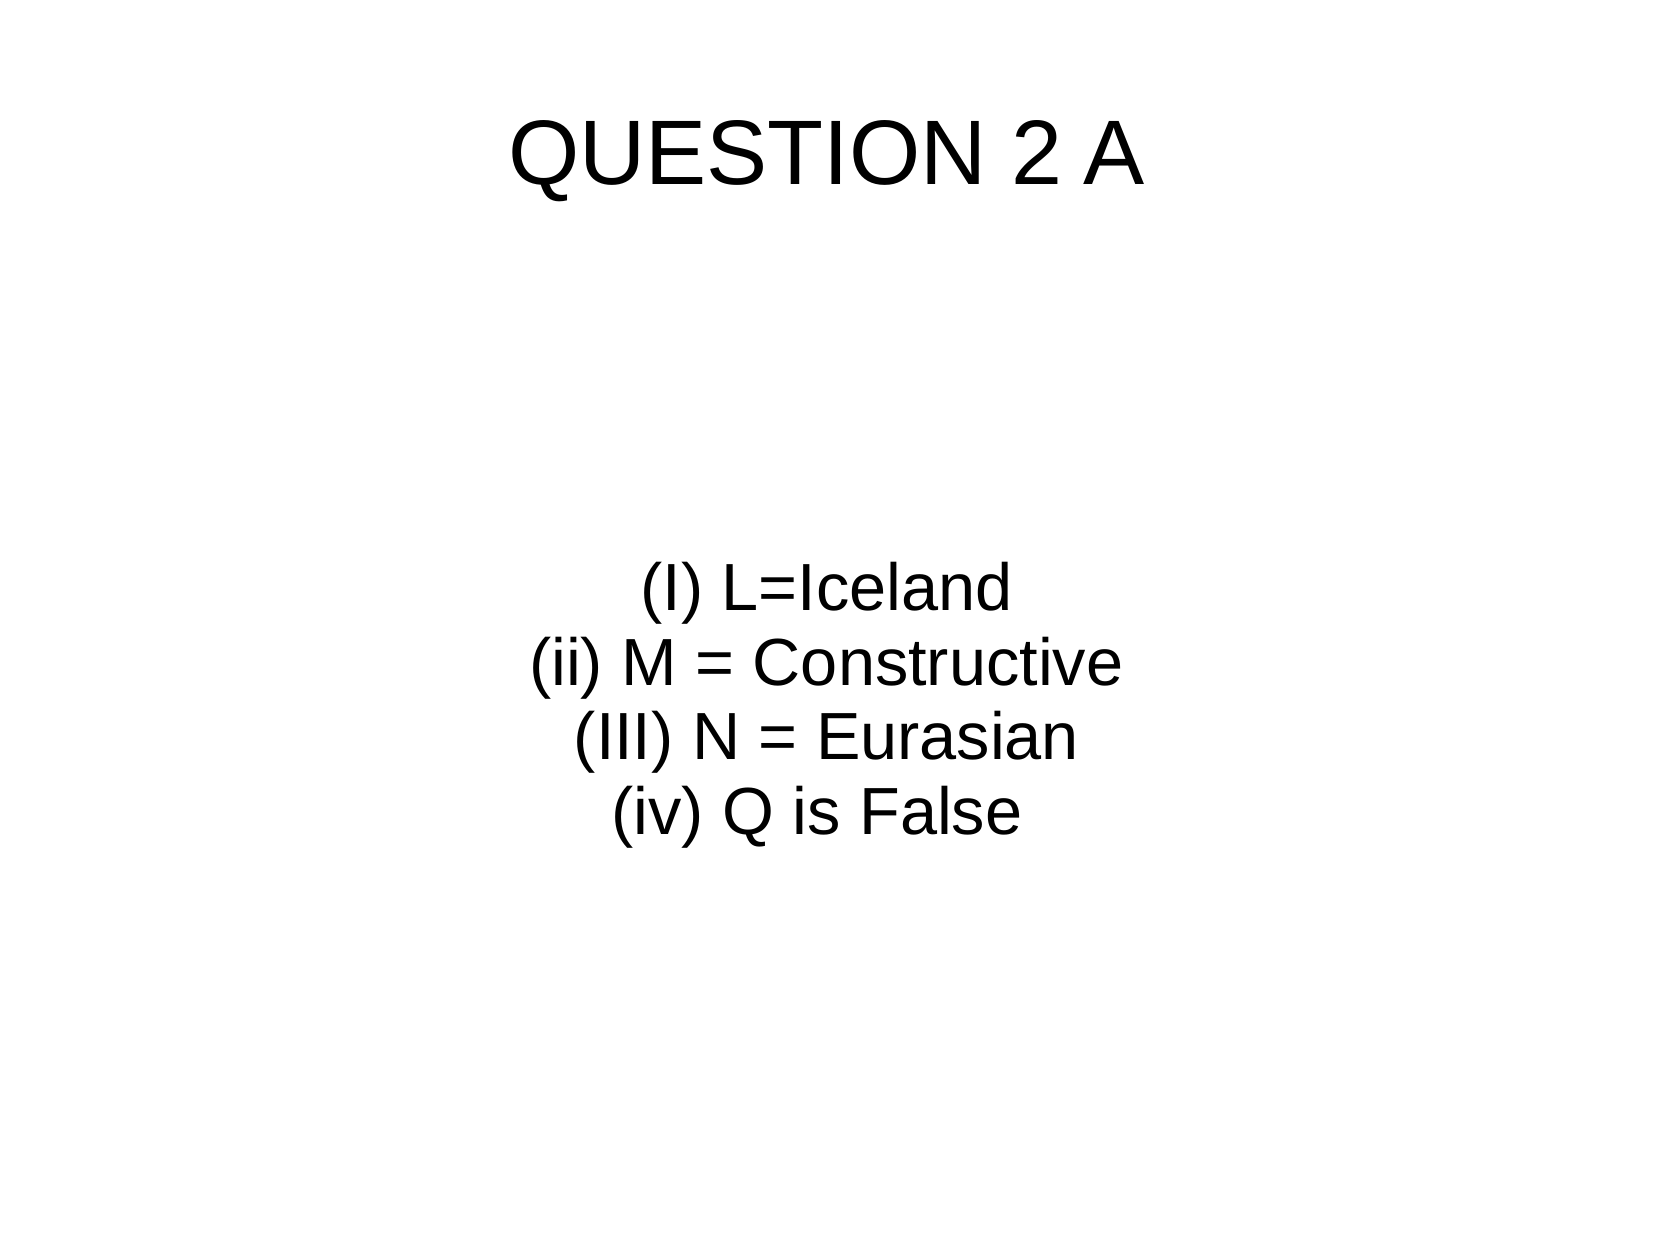

# QUESTION 2 A
(I) L=Iceland
(ii) M = Constructive
(III) N = Eurasian
(iv) Q is False